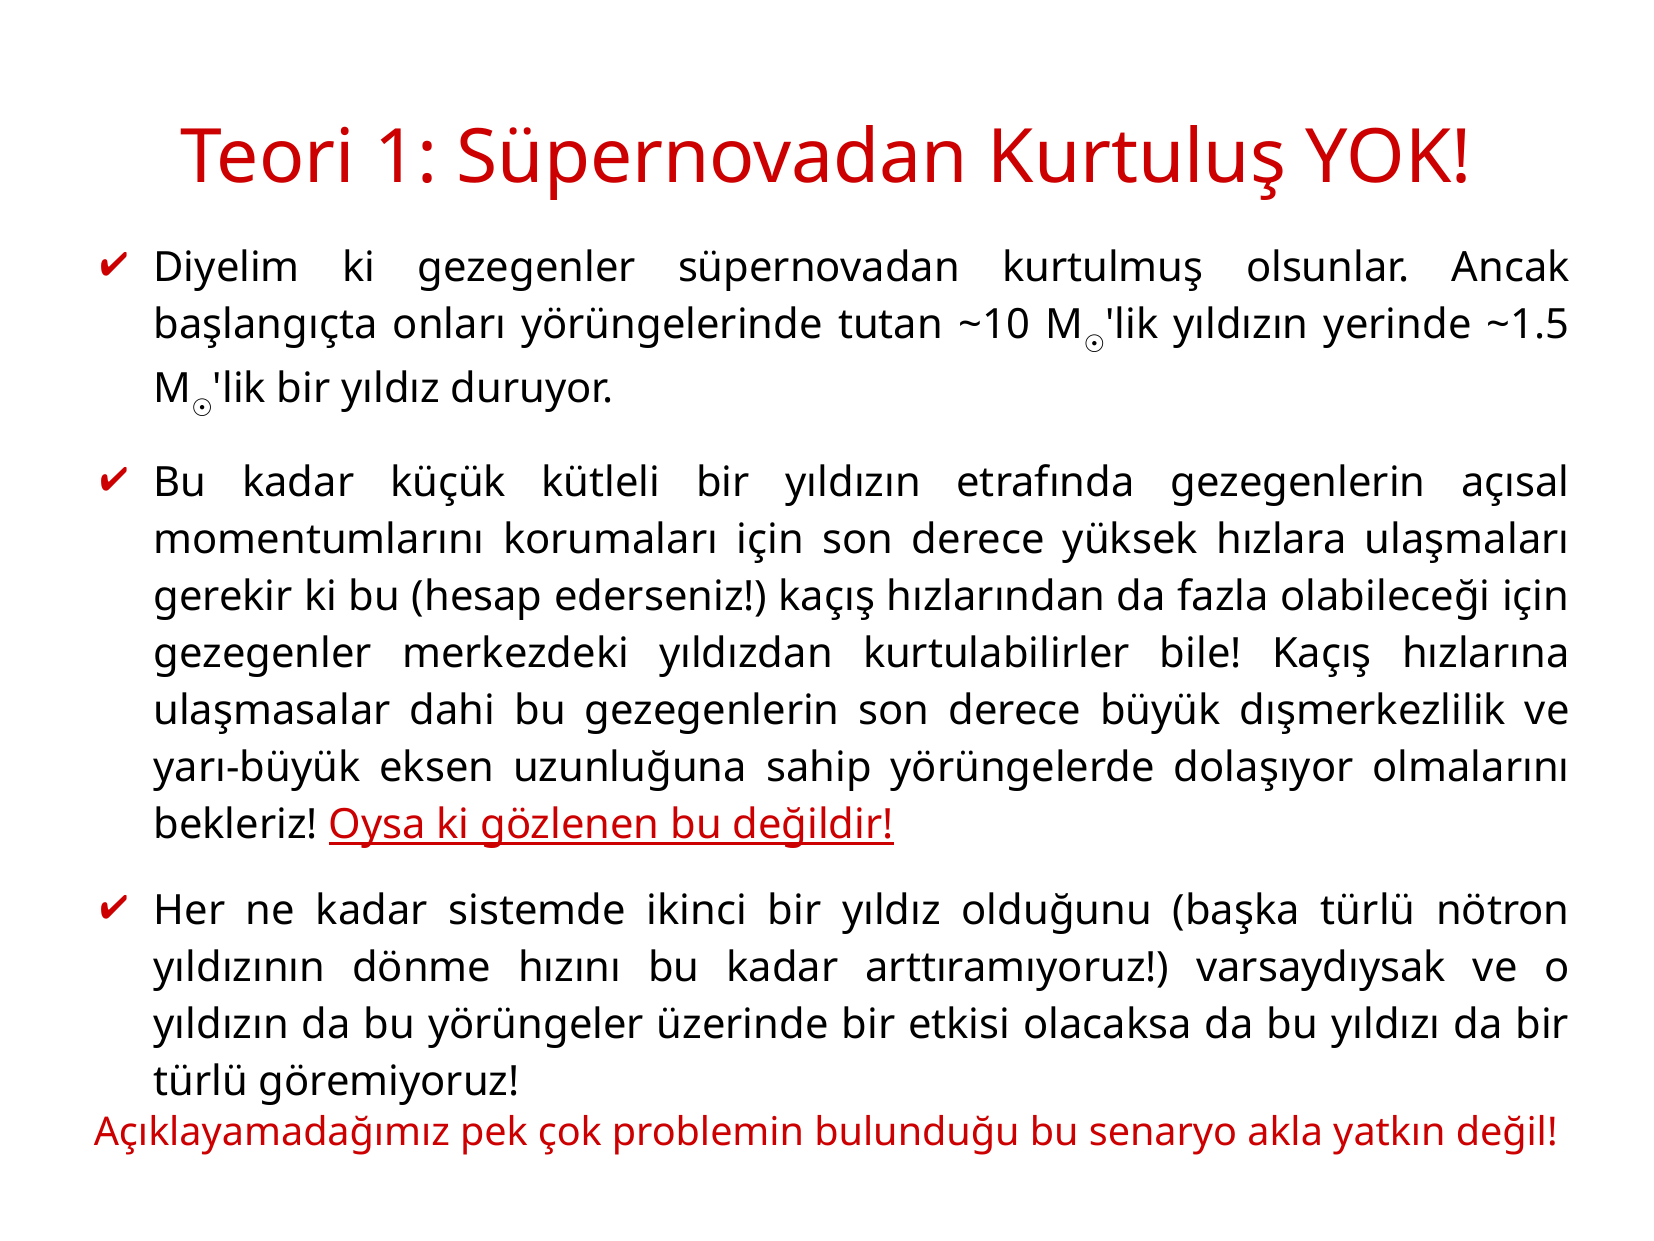

# Teori 1: Süpernovadan Kurtuluş YOK!
Diyelim ki gezegenler süpernovadan kurtulmuş olsunlar. Ancak başlangıçta onları yörüngelerinde tutan ~10 M☉'lik yıldızın yerinde ~1.5 M☉'lik bir yıldız duruyor.
Bu kadar küçük kütleli bir yıldızın etrafında gezegenlerin açısal momentumlarını korumaları için son derece yüksek hızlara ulaşmaları gerekir ki bu (hesap ederseniz!) kaçış hızlarından da fazla olabileceği için gezegenler merkezdeki yıldızdan kurtulabilirler bile! Kaçış hızlarına ulaşmasalar dahi bu gezegenlerin son derece büyük dışmerkezlilik ve yarı-büyük eksen uzunluğuna sahip yörüngelerde dolaşıyor olmalarını bekleriz! Oysa ki gözlenen bu değildir!
Her ne kadar sistemde ikinci bir yıldız olduğunu (başka türlü nötron yıldızının dönme hızını bu kadar arttıramıyoruz!) varsaydıysak ve o yıldızın da bu yörüngeler üzerinde bir etkisi olacaksa da bu yıldızı da bir türlü göremiyoruz!
Açıklayamadağımız pek çok problemin bulunduğu bu senaryo akla yatkın değil!